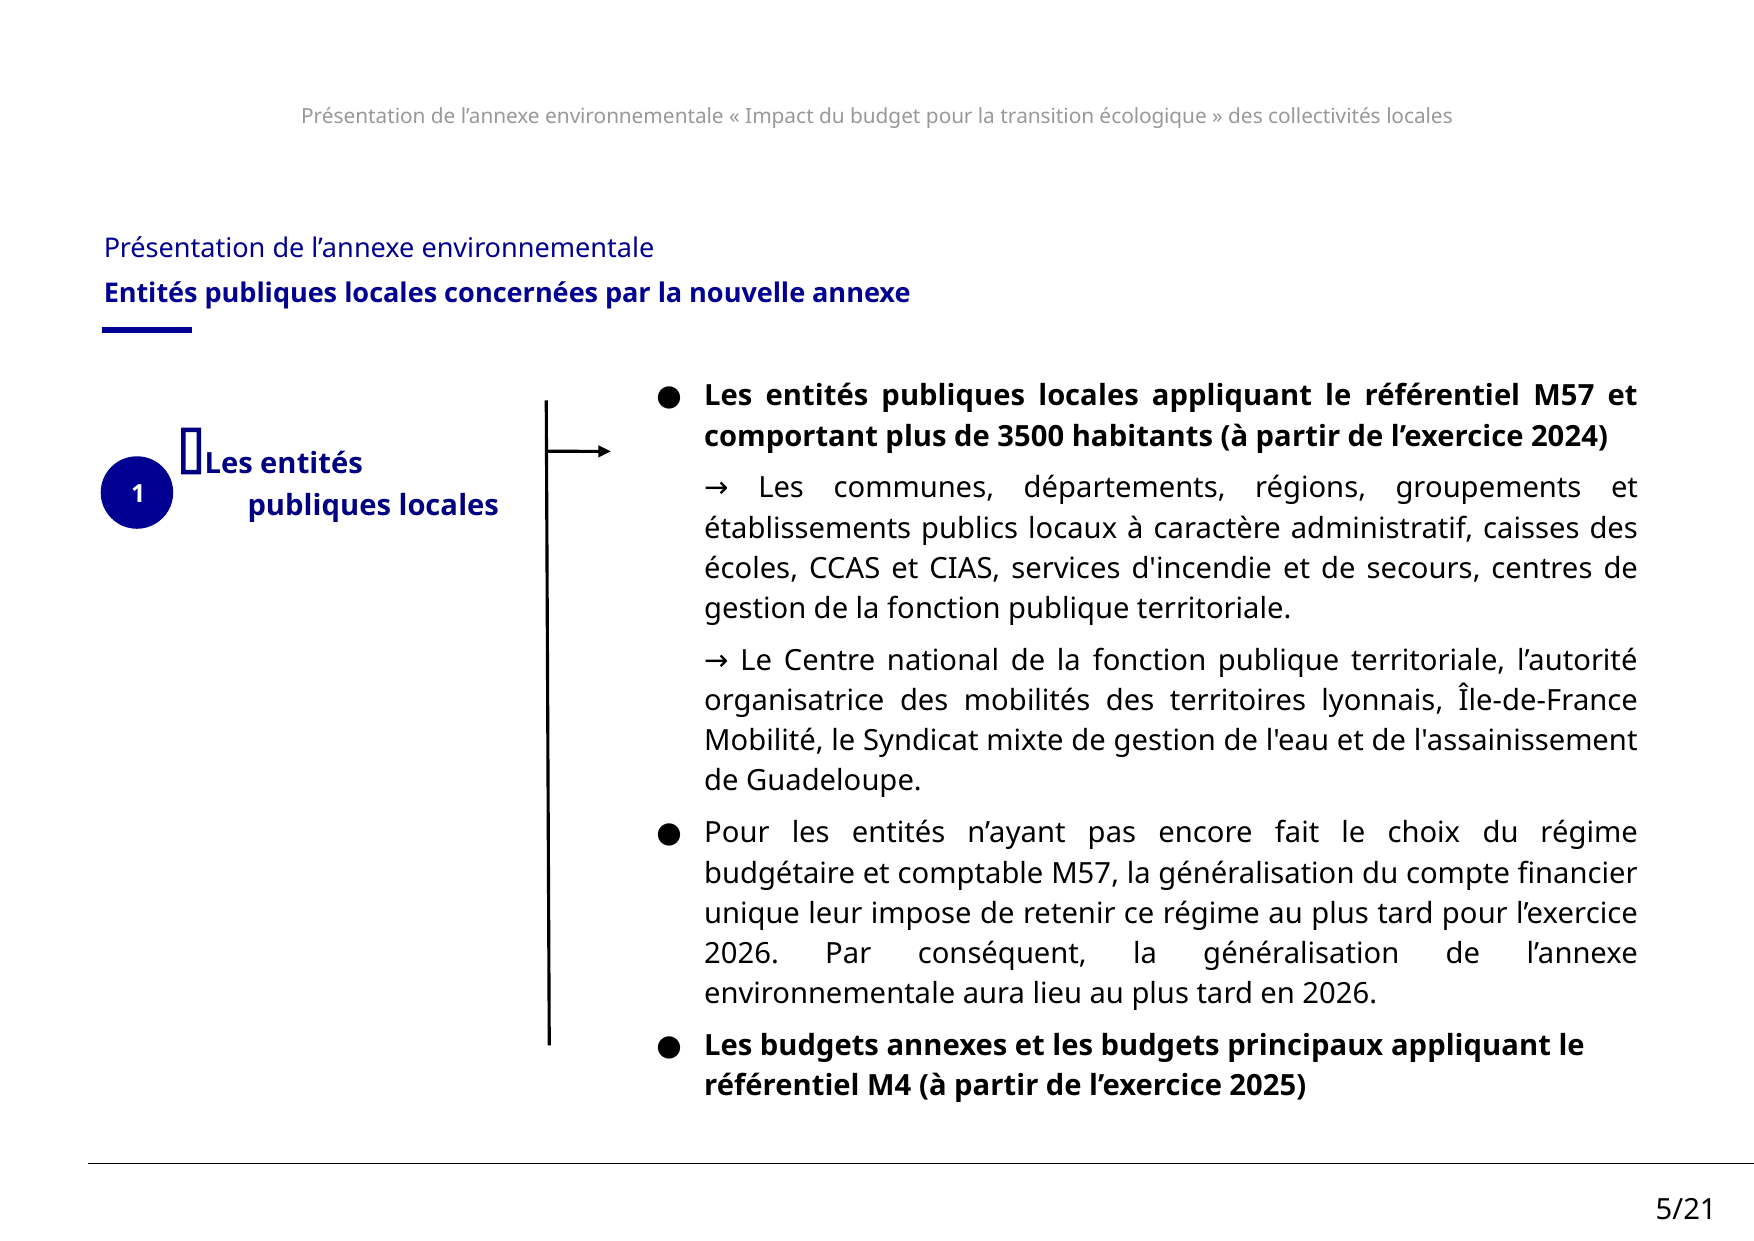

Présentation de l’annexe environnementale « Impact du budget pour la transition écologique » des collectivités locales
Présentation de l’annexe environnementale
Entités publiques locales concernées par la nouvelle annexe
Les entités publiques locales appliquant le référentiel M57 et comportant plus de 3500 habitants (à partir de l’exercice 2024)
→ Les communes, départements, régions, groupements et établissements publics locaux à caractère administratif, caisses des écoles, CCAS et CIAS, services d'incendie et de secours, centres de gestion de la fonction publique territoriale.
→ Le Centre national de la fonction publique territoriale, l’autorité organisatrice des mobilités des territoires lyonnais, Île-de-France Mobilité, le Syndicat mixte de gestion de l'eau et de l'assainissement de Guadeloupe.
Pour les entités n’ayant pas encore fait le choix du régime budgétaire et comptable M57, la généralisation du compte financier unique leur impose de retenir ce régime au plus tard pour l’exercice 2026. Par conséquent, la généralisation de l’annexe environnementale aura lieu au plus tard en 2026.
Les budgets annexes et les budgets principaux appliquant le référentiel M4 (à partir de l’exercice 2025)
aLes entités
 publiques locales
1